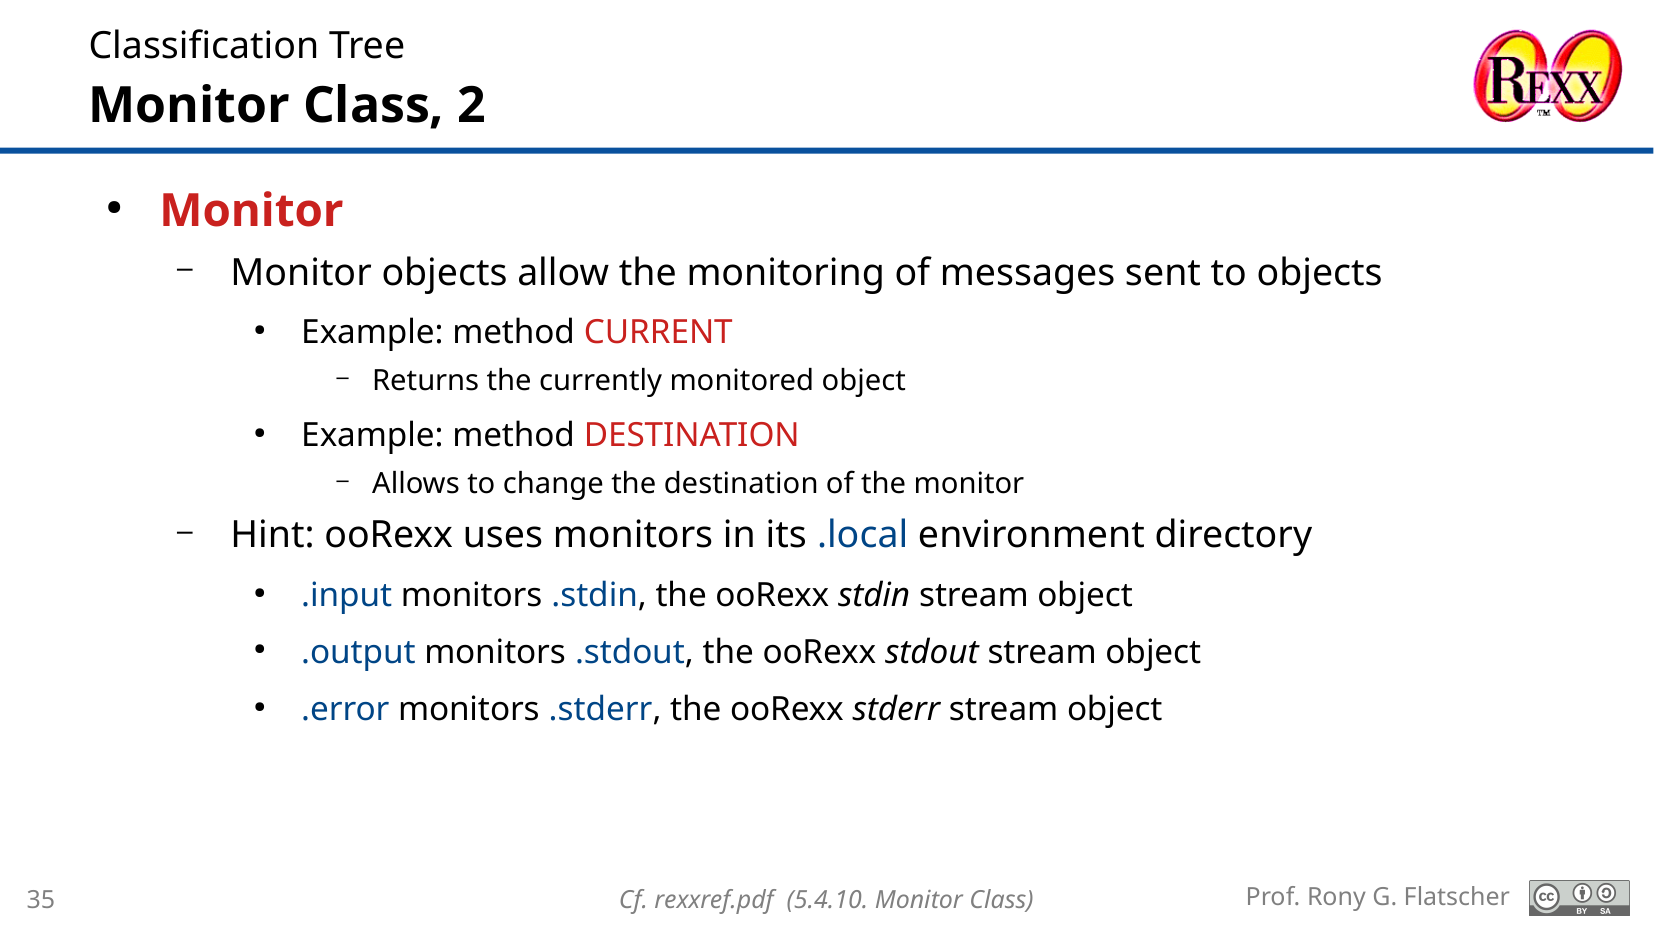

Classification Tree
Monitor Class, 2
# Monitor
Monitor objects allow the monitoring of messages sent to objects
Example: method CURRENT
Returns the currently monitored object
Example: method DESTINATION
Allows to change the destination of the monitor
Hint: ooRexx uses monitors in its .local environment directory
.input monitors .stdin, the ooRexx stdin stream object
.output monitors .stdout, the ooRexx stdout stream object
.error monitors .stderr, the ooRexx stderr stream object
Cf. rexxref.pdf (5.4.10. Monitor Class)